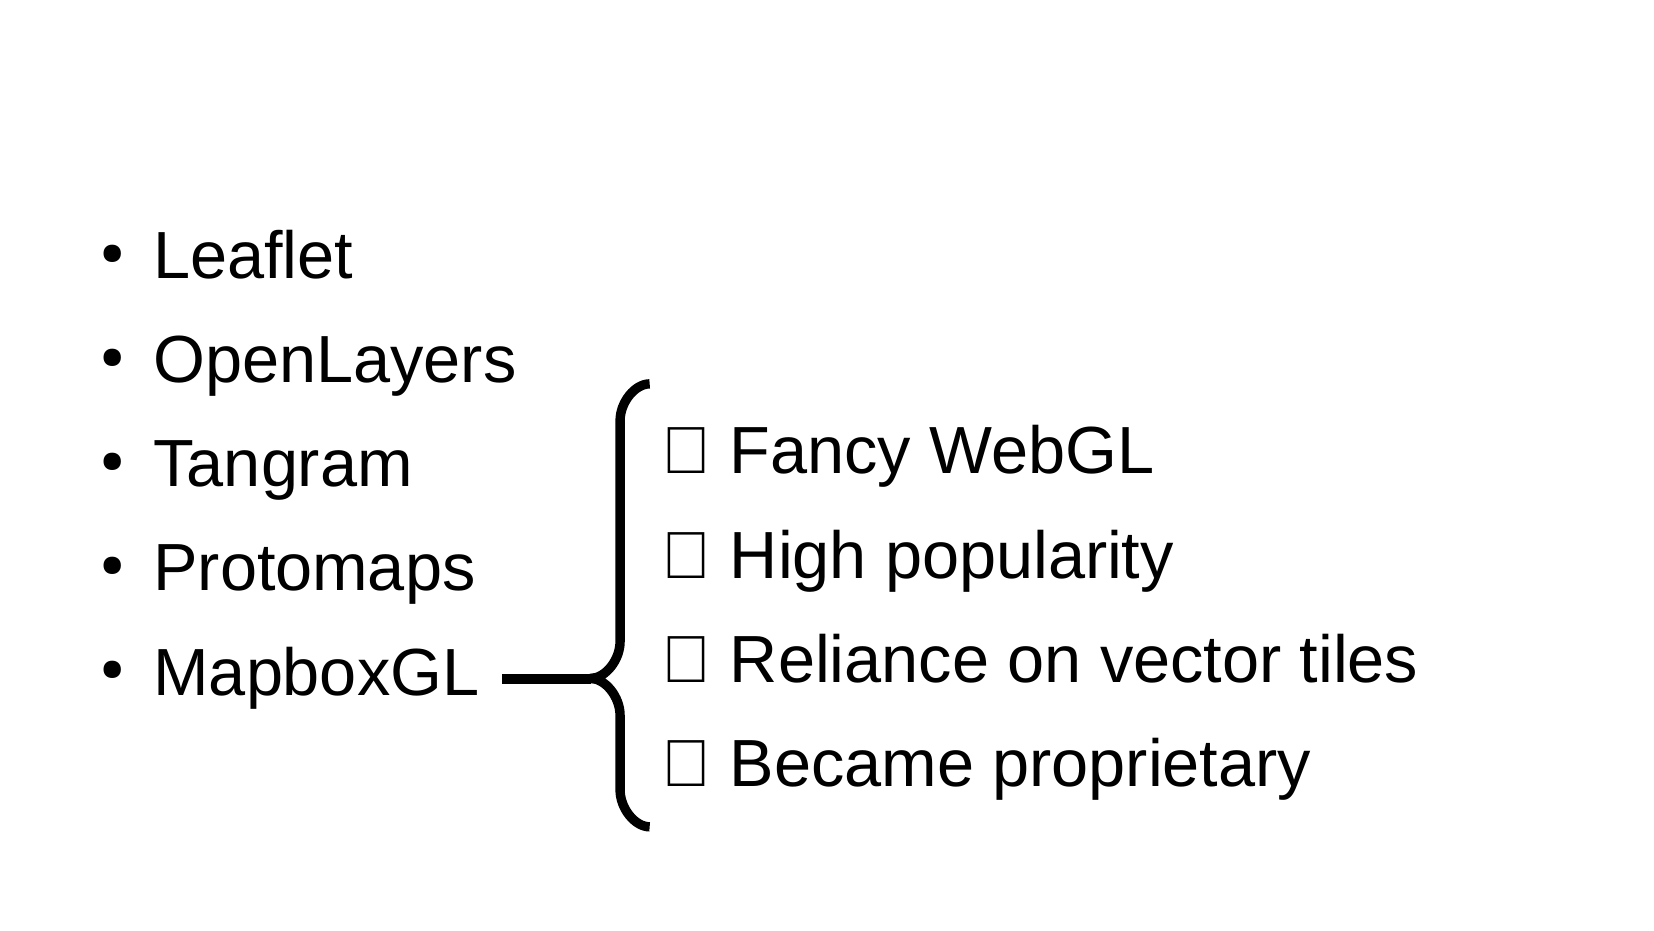

# Leaflet
OpenLayers
Tangram
Protomaps
MapboxGL
✅ Fancy WebGL
✅ High popularity
❌ Reliance on vector tiles
❌ Became proprietary